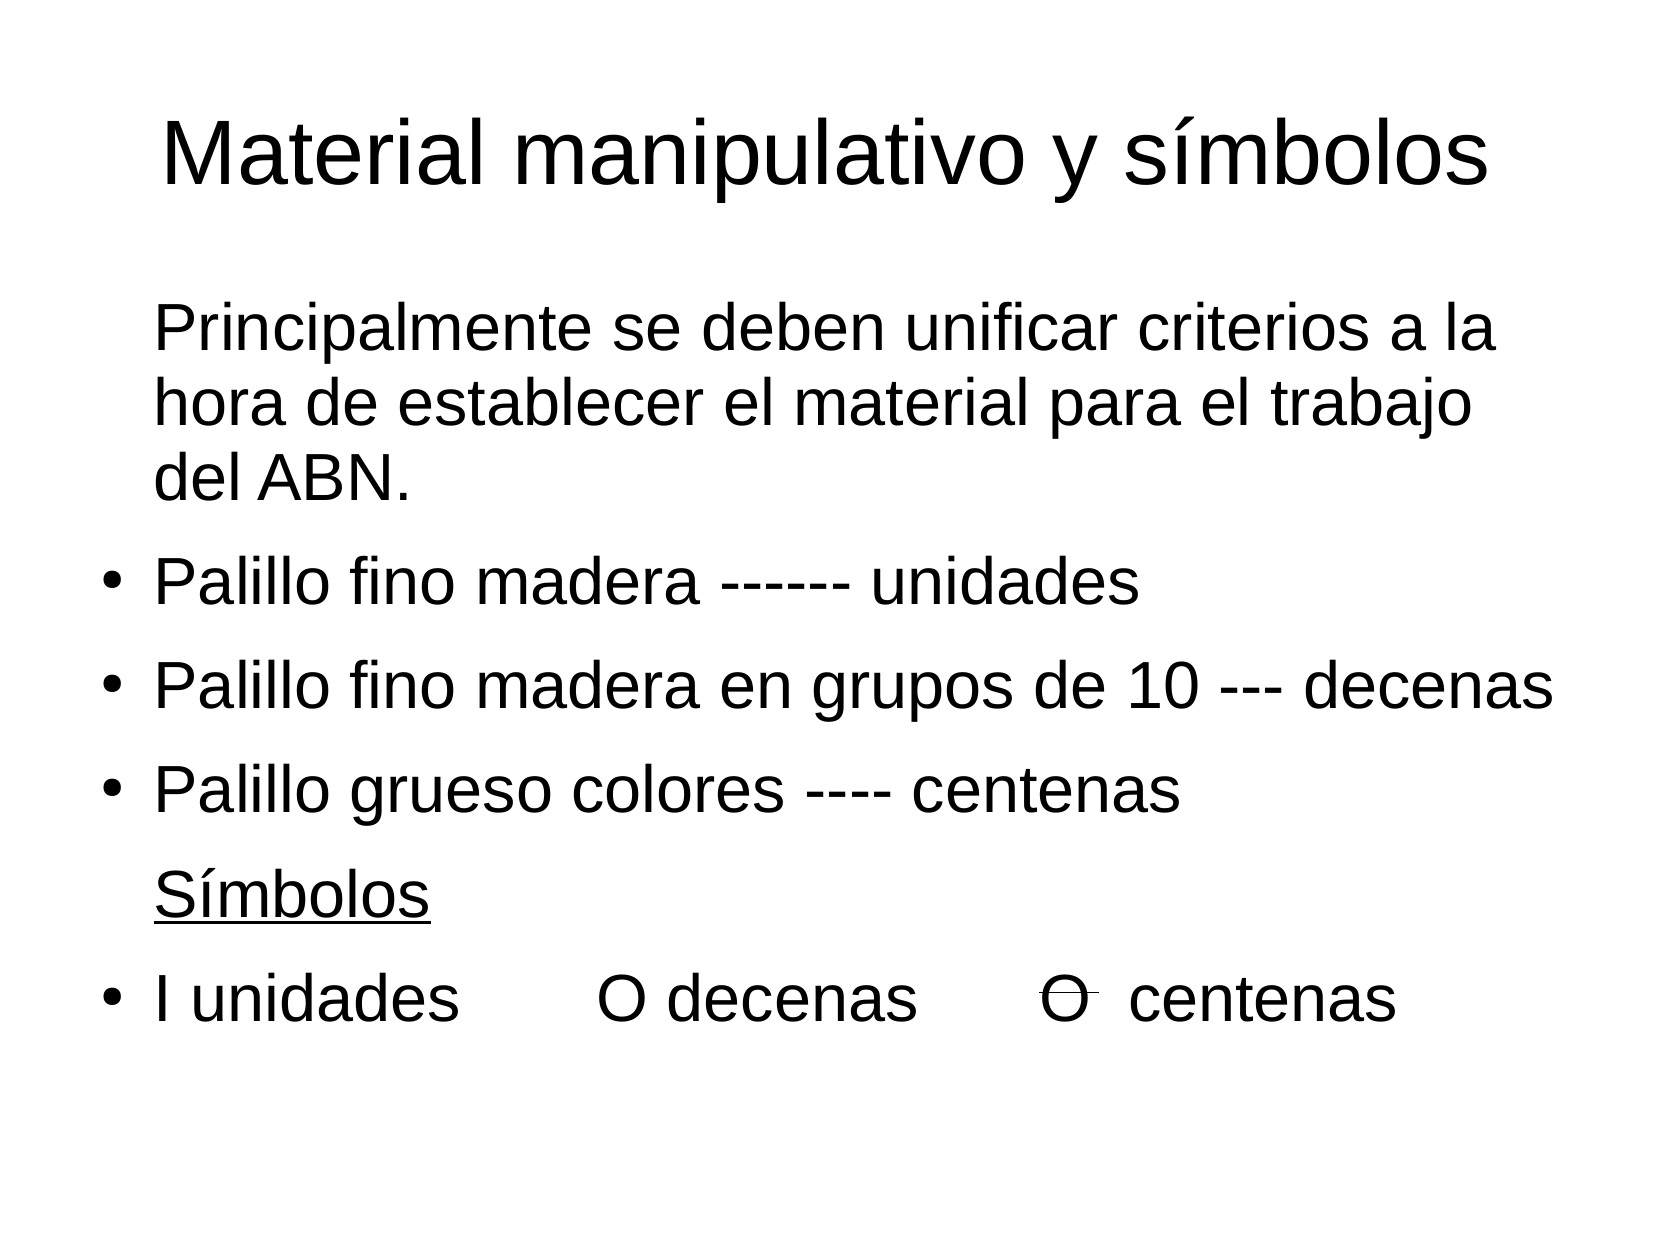

# Material manipulativo y símbolos
Principalmente se deben unificar criterios a la hora de establecer el material para el trabajo del ABN.
Palillo fino madera ------ unidades
Palillo fino madera en grupos de 10 --- decenas
Palillo grueso colores ---- centenas
Símbolos
I unidades		O decenas		O centenas